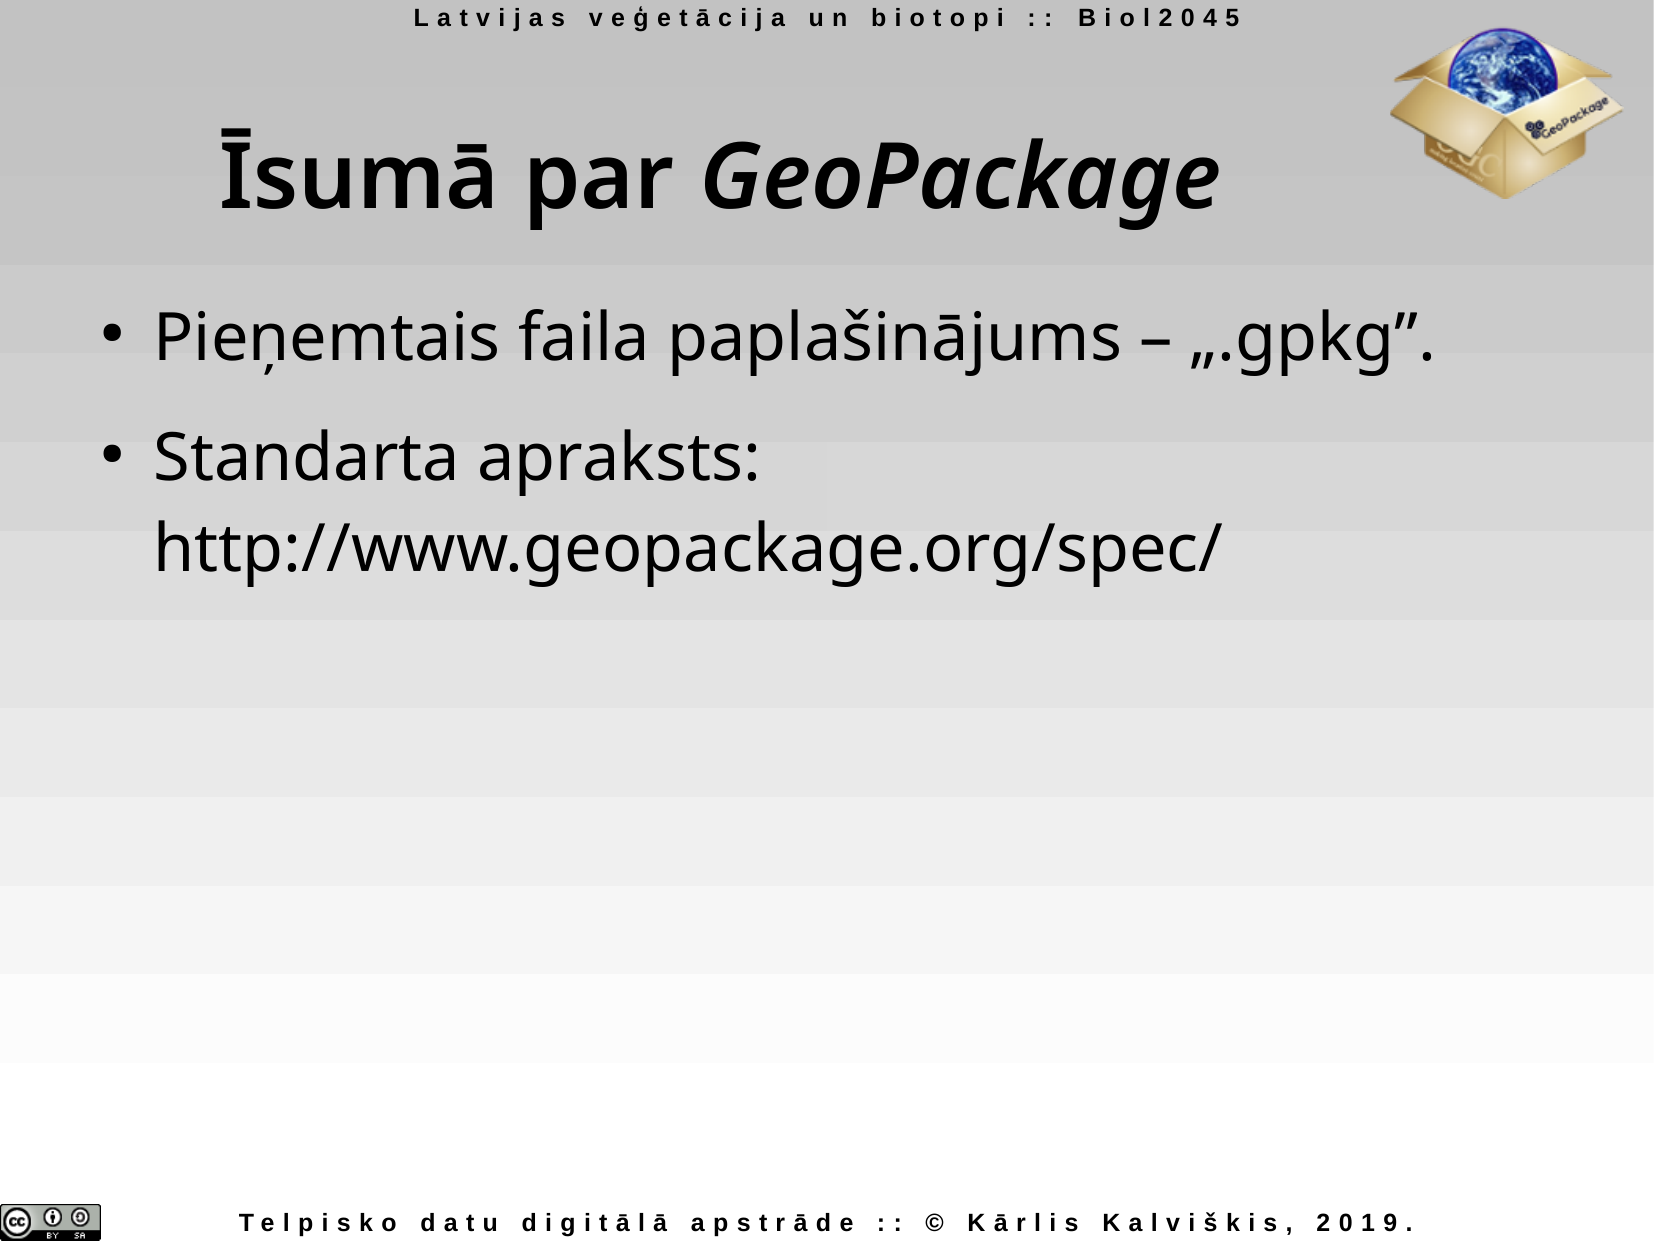

# Īsumā par GeoPackage
Pieņemtais faila paplašinājums – „.gpkg”.
Standarta apraksts:
http://www.geopackage.org/spec/